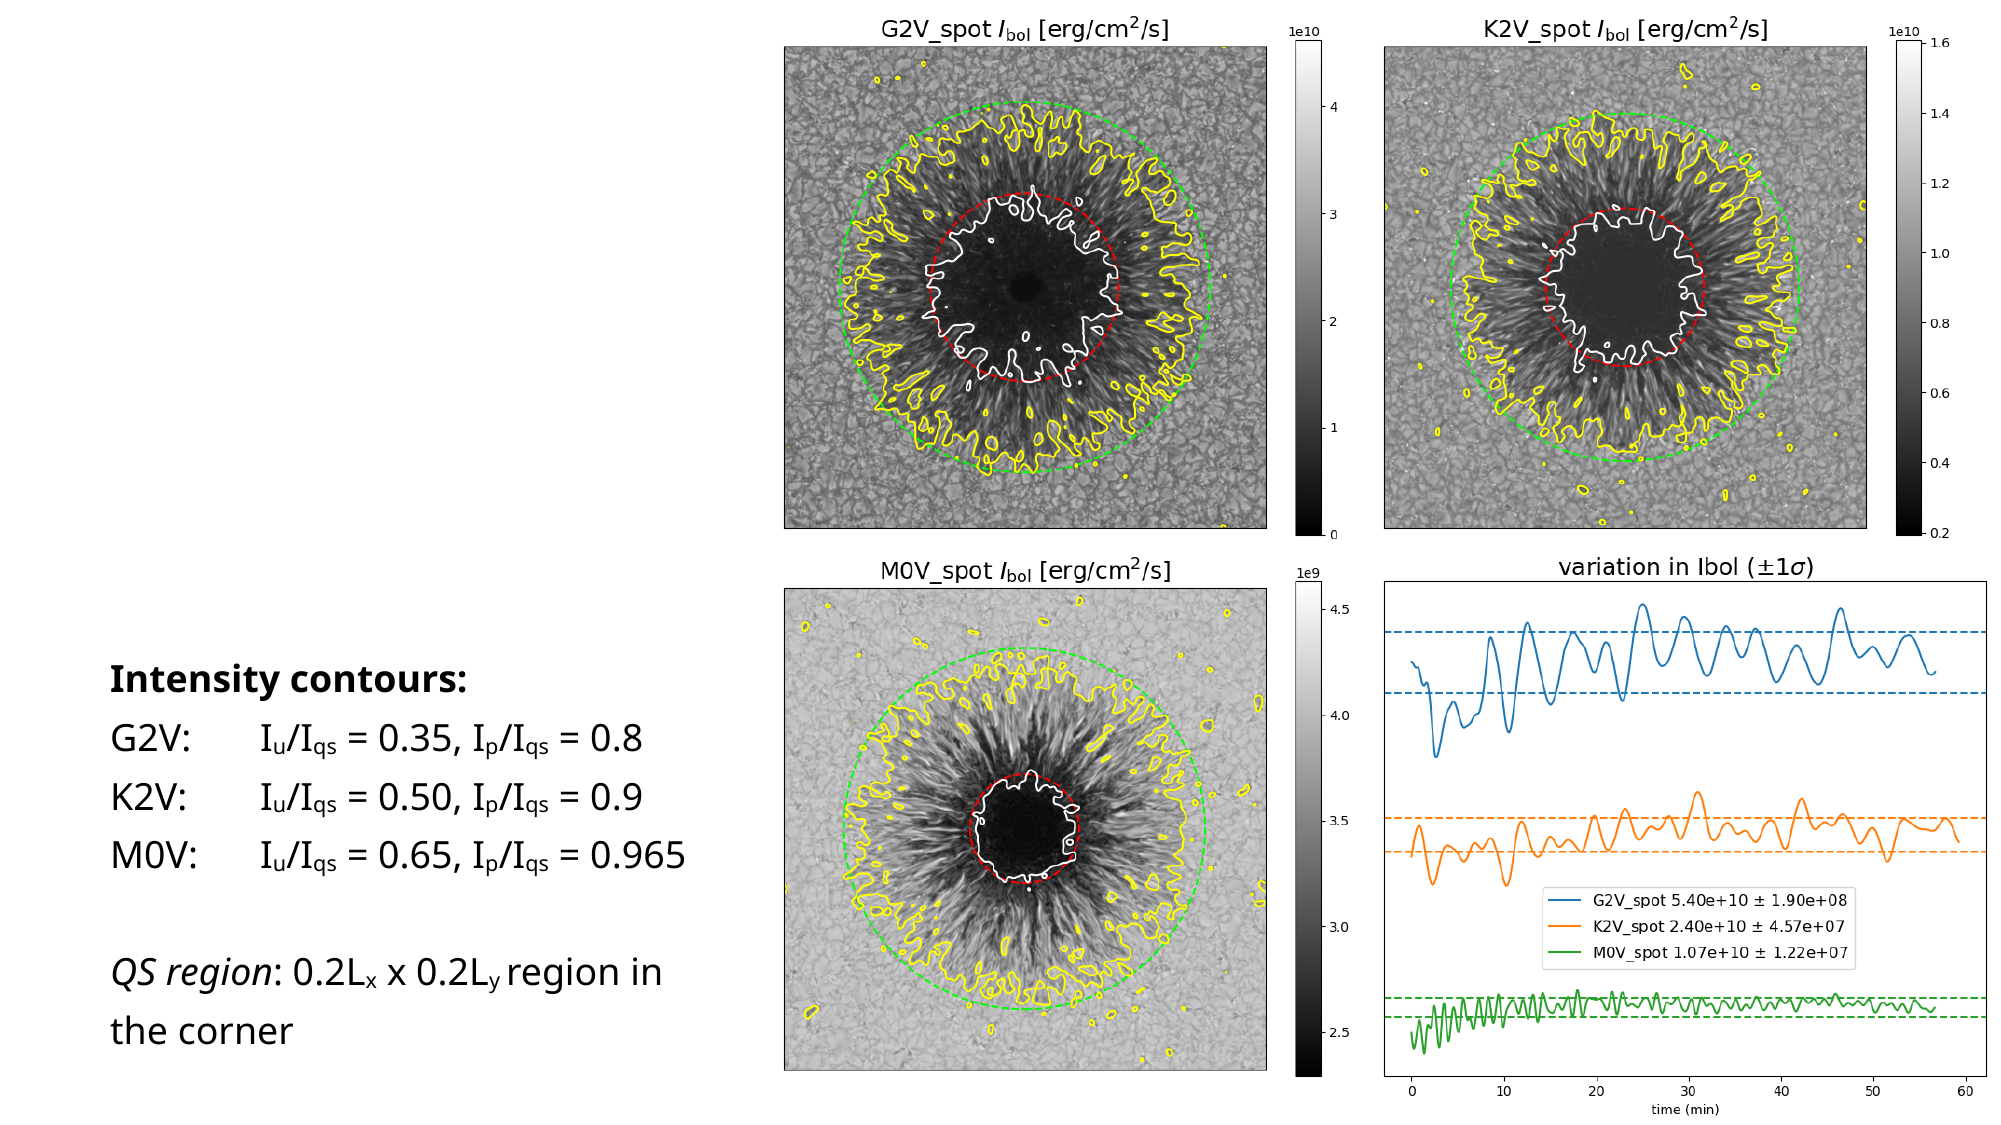

Intensity contours:
G2V:	Iu/Iqs = 0.35, Ip/Iqs = 0.8
K2V:	Iu/Iqs = 0.50, Ip/Iqs = 0.9
M0V:	Iu/Iqs = 0.65, Ip/Iqs = 0.965
QS region: 0.2Lx x 0.2Ly region in the corner